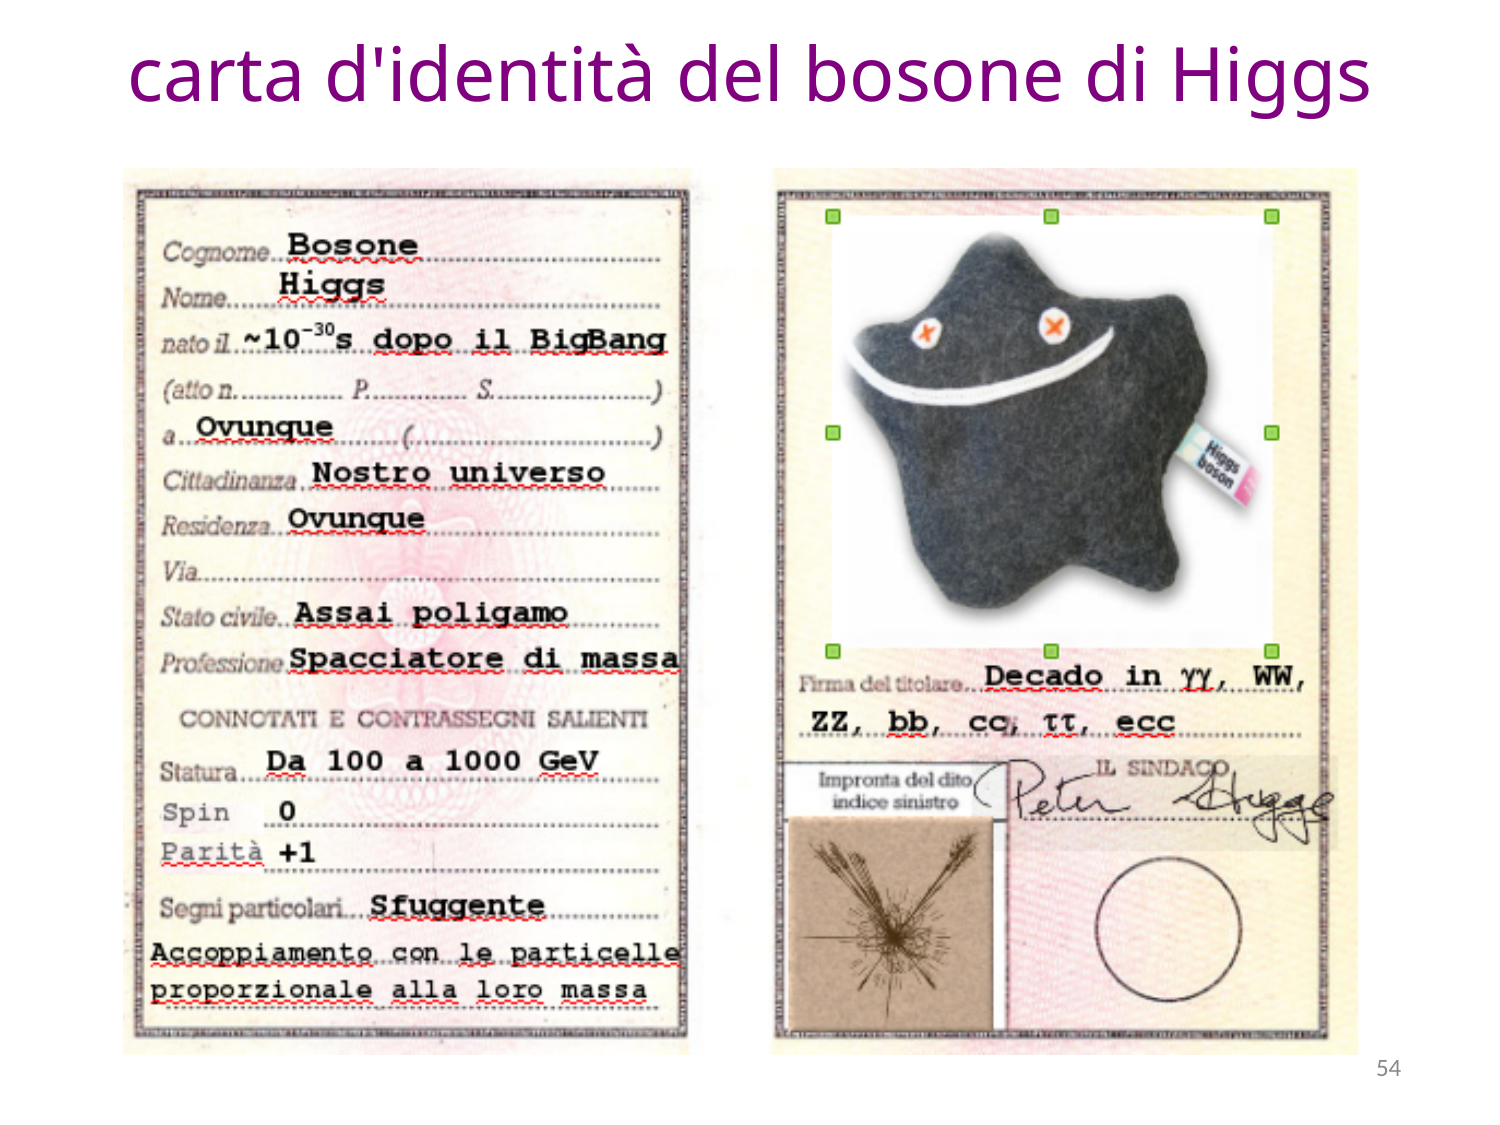

carta d'identità del bosone di Higgs
54